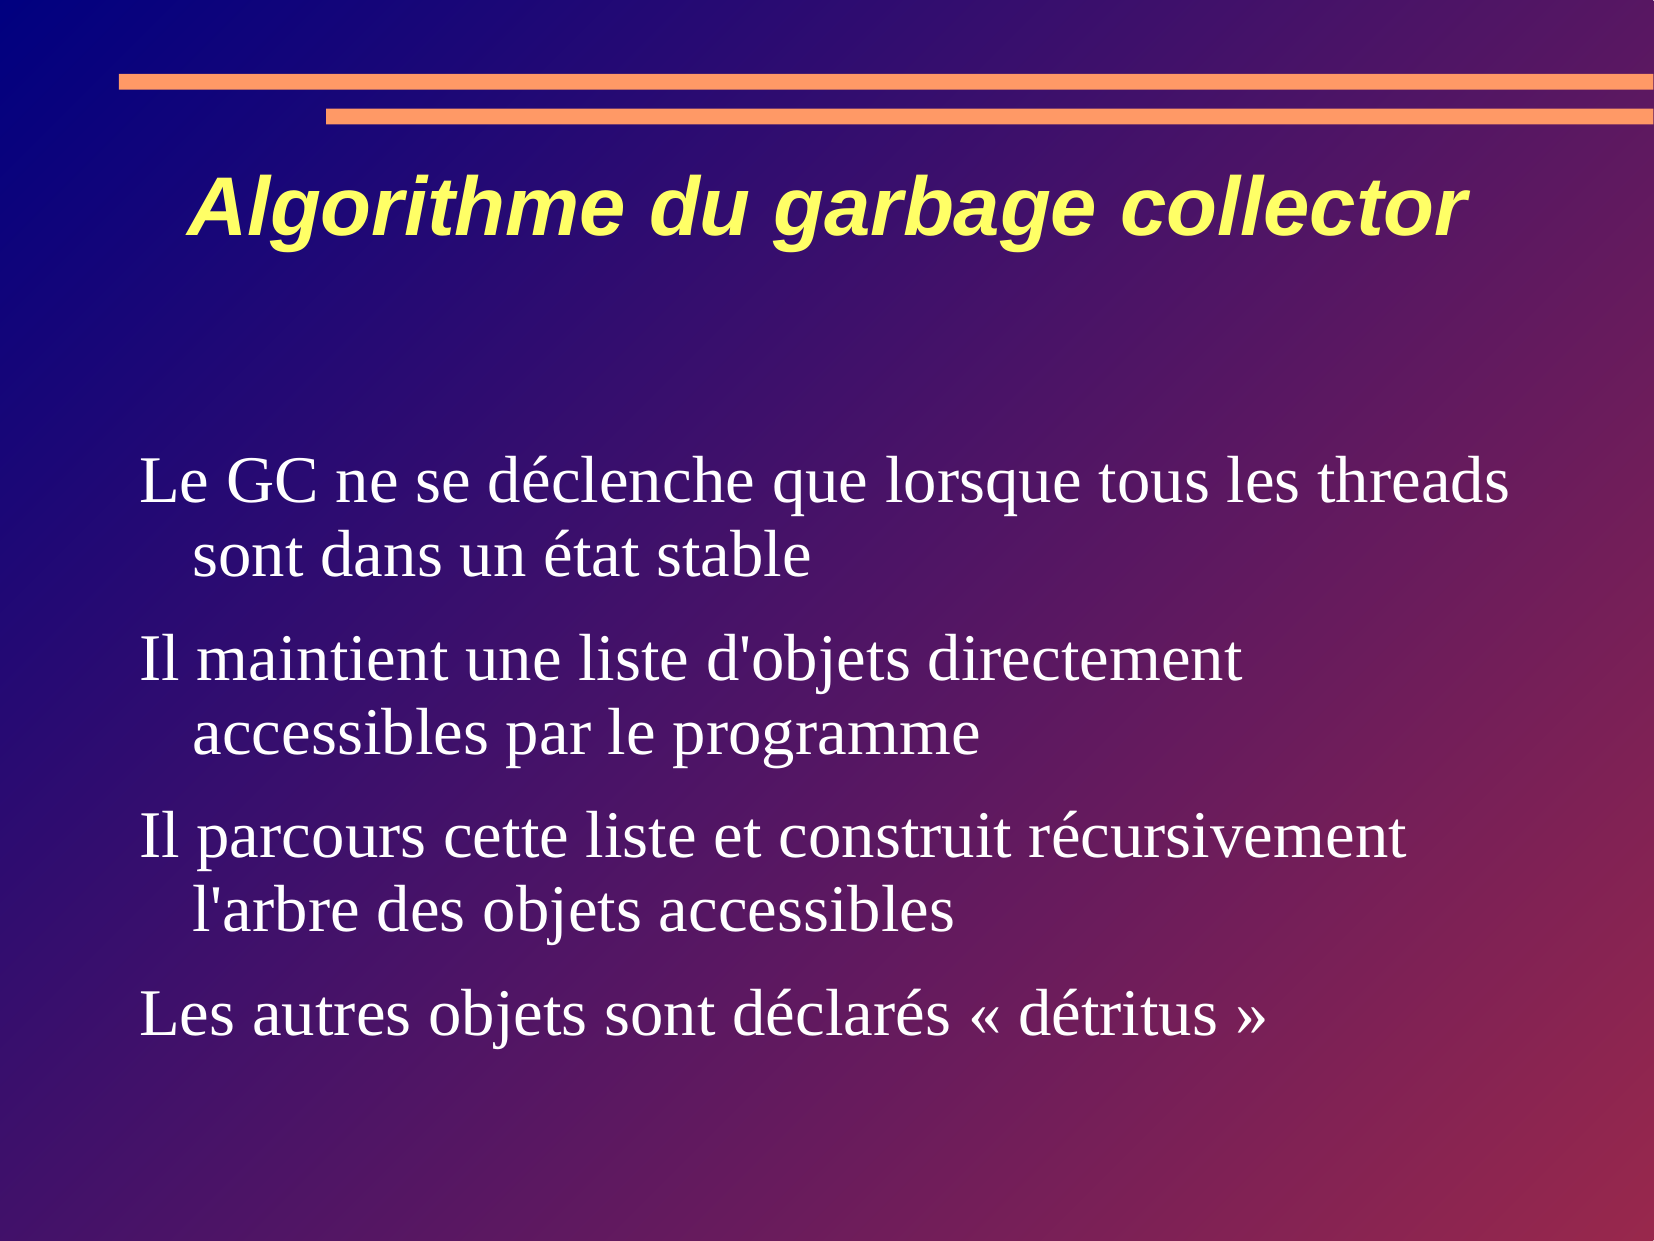

# Algorithme du garbage collector
Le GC ne se déclenche que lorsque tous les threads sont dans un état stable
Il maintient une liste d'objets directement accessibles par le programme
Il parcours cette liste et construit récursivement l'arbre des objets accessibles
Les autres objets sont déclarés « détritus »